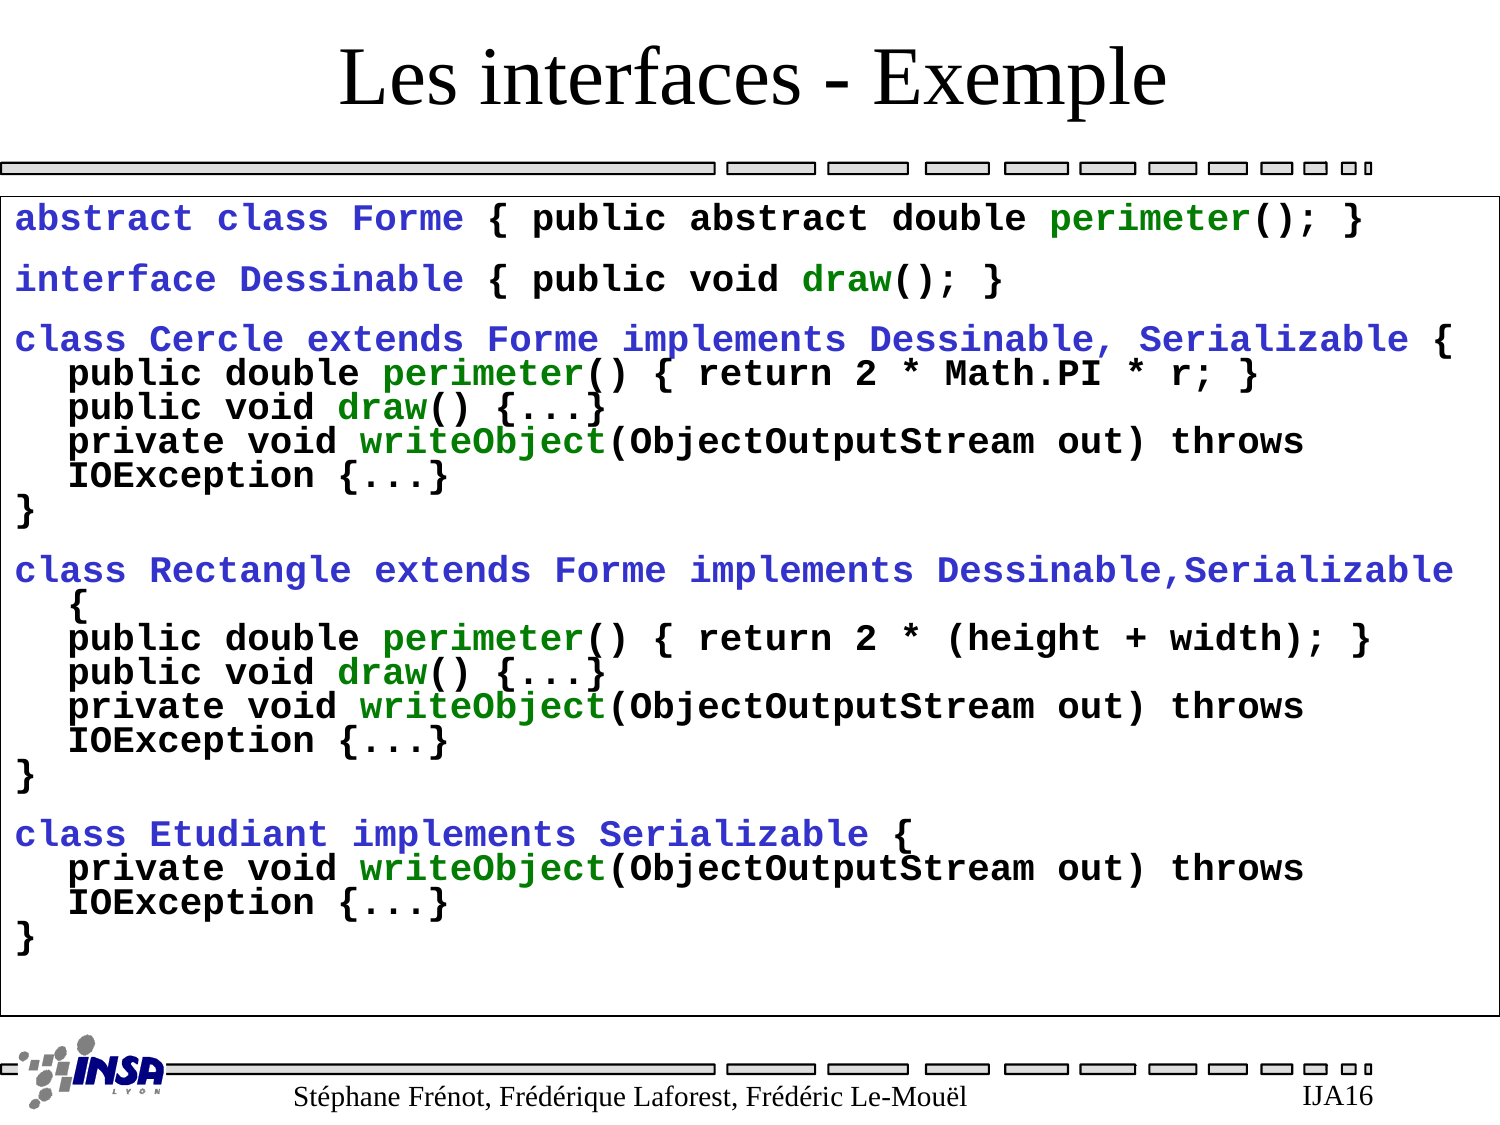

# Les interfaces - Exemple
abstract class Forme { public abstract double perimeter(); }
interface Dessinable { public void draw(); }
class Cercle extends Forme implements Dessinable, Serializable {
	public double perimeter() { return 2 * Math.PI * r; }
	public void draw() {...}
	private void writeObject(ObjectOutputStream out) throws IOException {...}
}
class Rectangle extends Forme implements Dessinable,Serializable {
	public double perimeter() { return 2 * (height + width); }
	public void draw() {...}
	private void writeObject(ObjectOutputStream out) throws IOException {...}
}
class Etudiant implements Serializable {
	private void writeObject(ObjectOutputStream out) throws IOException {...}
}